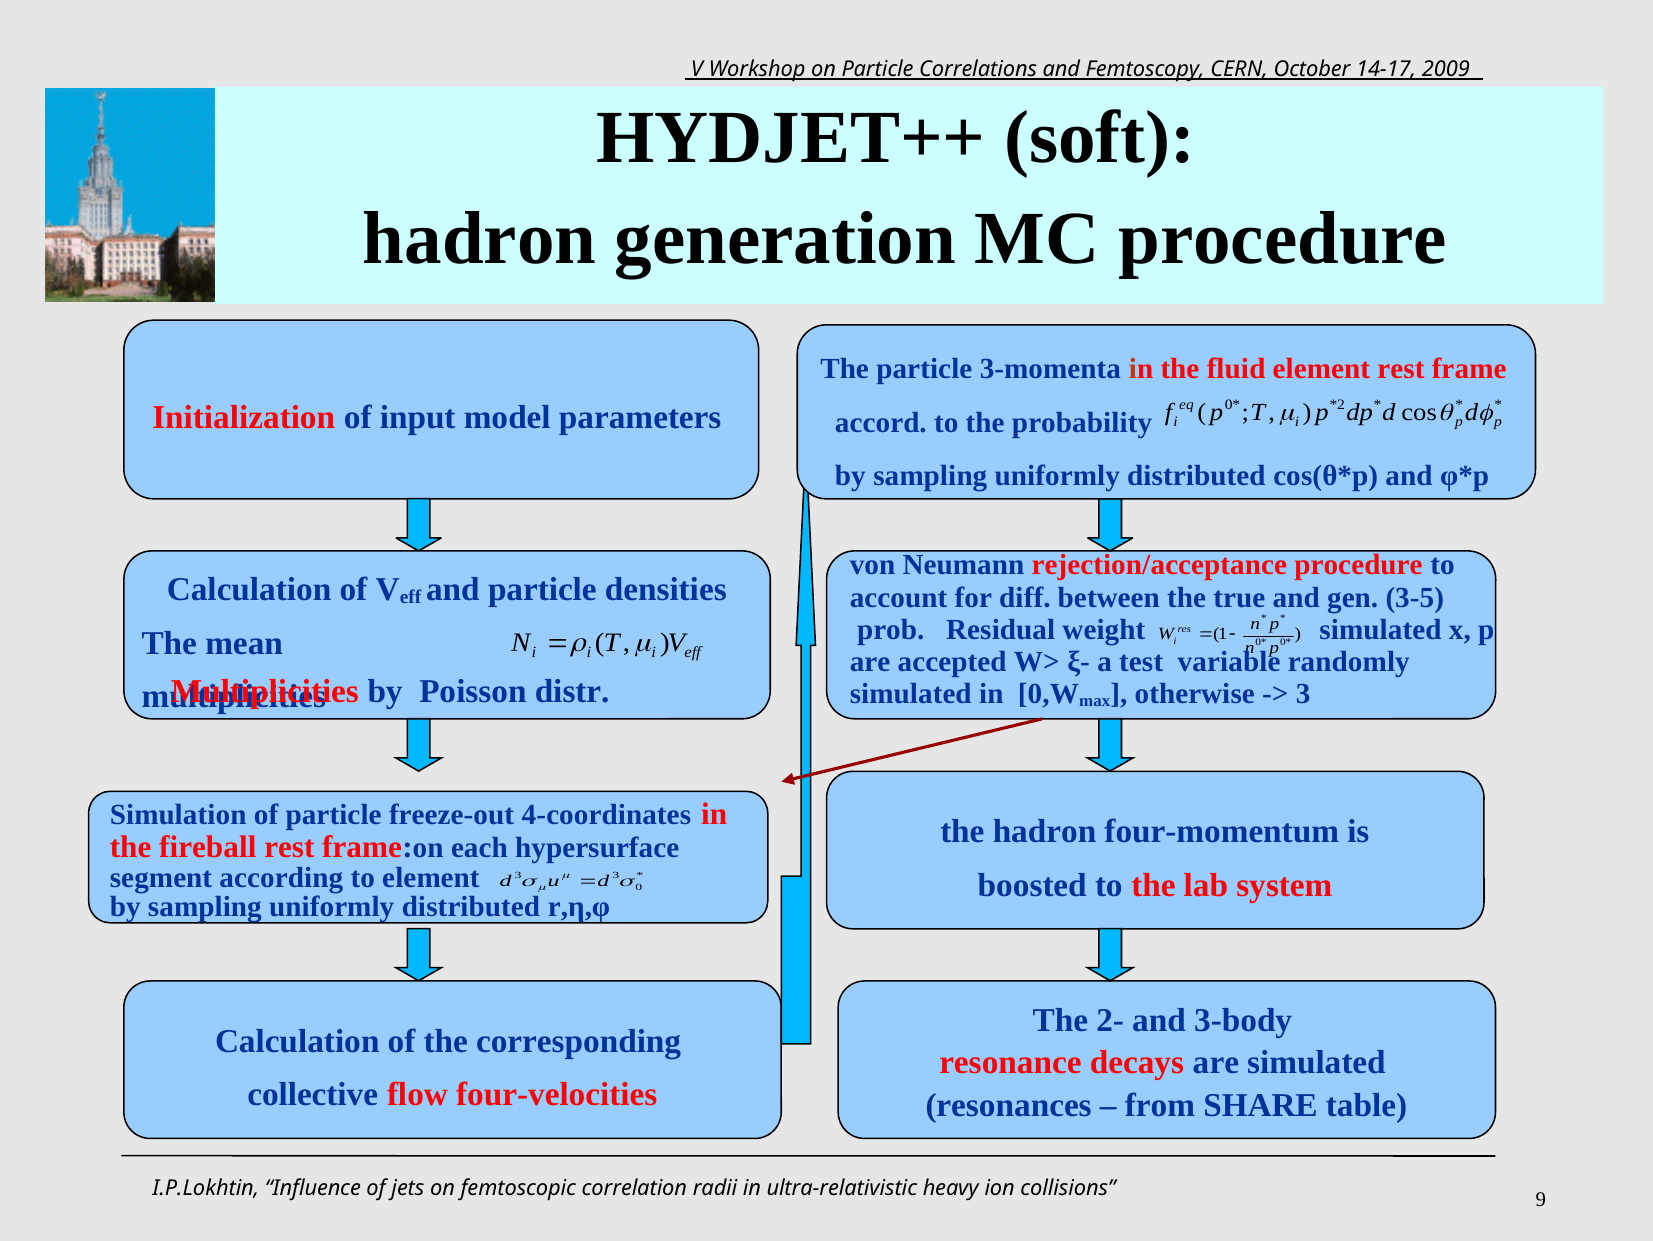

# HYDJET++ (soft): hadron generation MC procedure
Initialization of input model parameters
The particle 3-momenta in the fluid element rest frame
 accord. to the probability
 by sampling uniformly distributed cos(θ*p) and φ*p
von Neumann rejection/acceptance procedure to account for diff. between the true and gen. (3-5)
 prob. Residual weight simulated x, p
are accepted W> ξ- a test variable randomly
simulated in [0,Wmax], otherwise -> 3
Calculation of Veff and particle densities
The mean multiplicities
Multiplicities by Poisson distr.
the hadron four-momentum is
boosted to the lab system
Simulation of particle freeze-out 4-coordinates in the fireball rest frame:on each hypersurface segment according to element
by sampling uniformly distributed r,η,φ
Calculation of the corresponding
collective flow four-velocities
The 2- and 3-body
resonance decays are simulated
(resonances – from SHARE table)
The particle 3-momenta in the fluid element rest frame
 accord. to the probability
 by sampling uniformly distributed cos(θ*p) and φ*p
von Neumann rejection/acceptance procedure to account for diff. between the true and gen. (3-5)
 prob. Residual weight simulated x, p
are accepted W> ξ- a test variable randomly
simulated in [0,W_max], otherwise-> 3
 Simulation of particle freeze-out 4-coordinates
 in the fireball rest frame :
 on each hypersurface segment accord. to element
 by sampling uniformly distributed r,η,φ